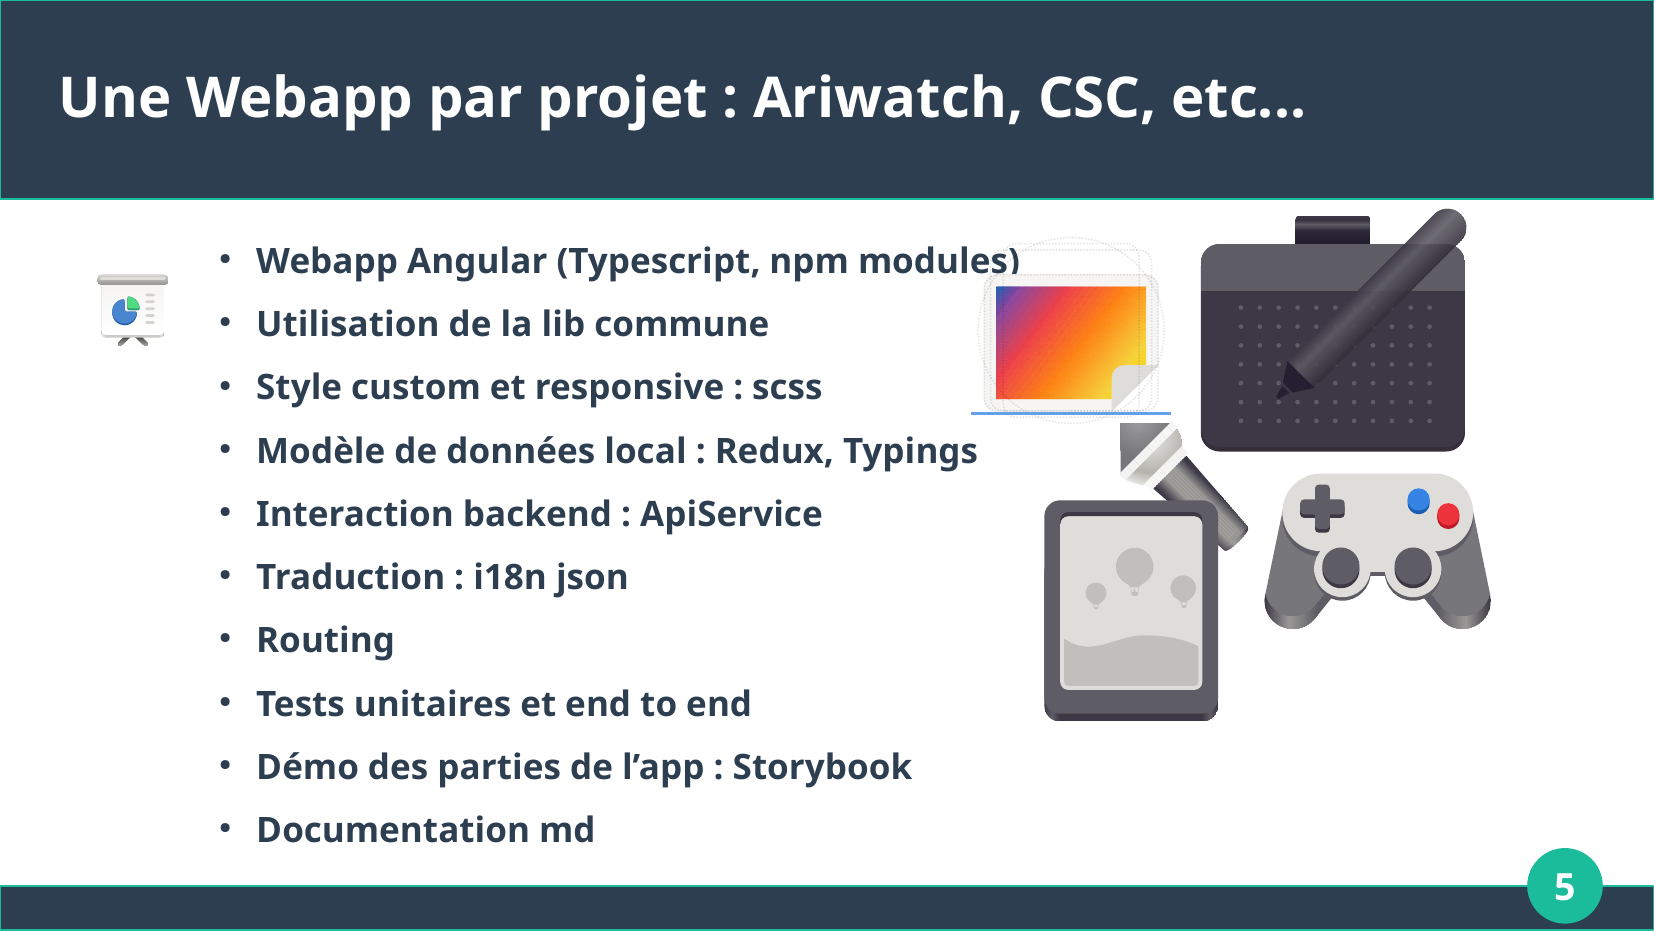

# Une Webapp par projet : Ariwatch, CSC, etc...
Webapp Angular (Typescript, npm modules)
Utilisation de la lib commune
Style custom et responsive : scss
Modèle de données local : Redux, Typings
Interaction backend : ApiService
Traduction : i18n json
Routing
Tests unitaires et end to end
Démo des parties de l’app : Storybook
Documentation md
5